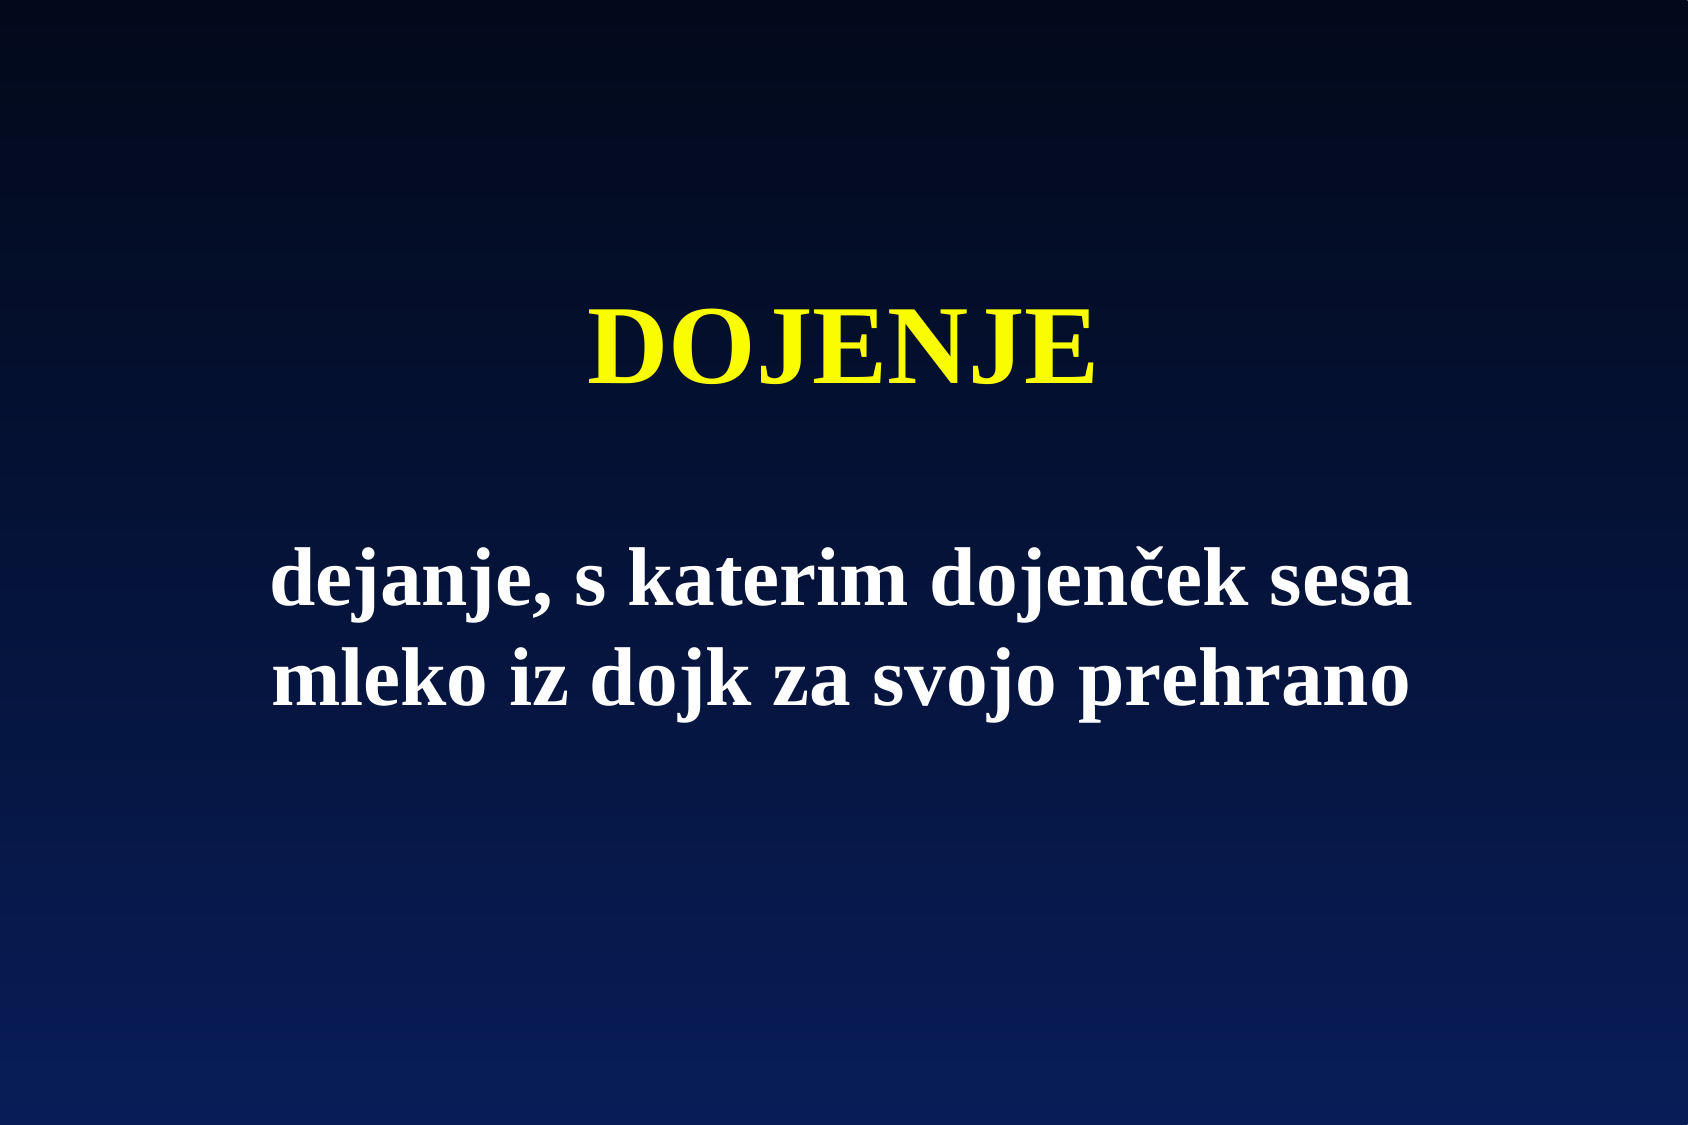

# DOJENJE
	dejanje, s katerim dojenček sesa mleko iz dojk za svojo prehrano